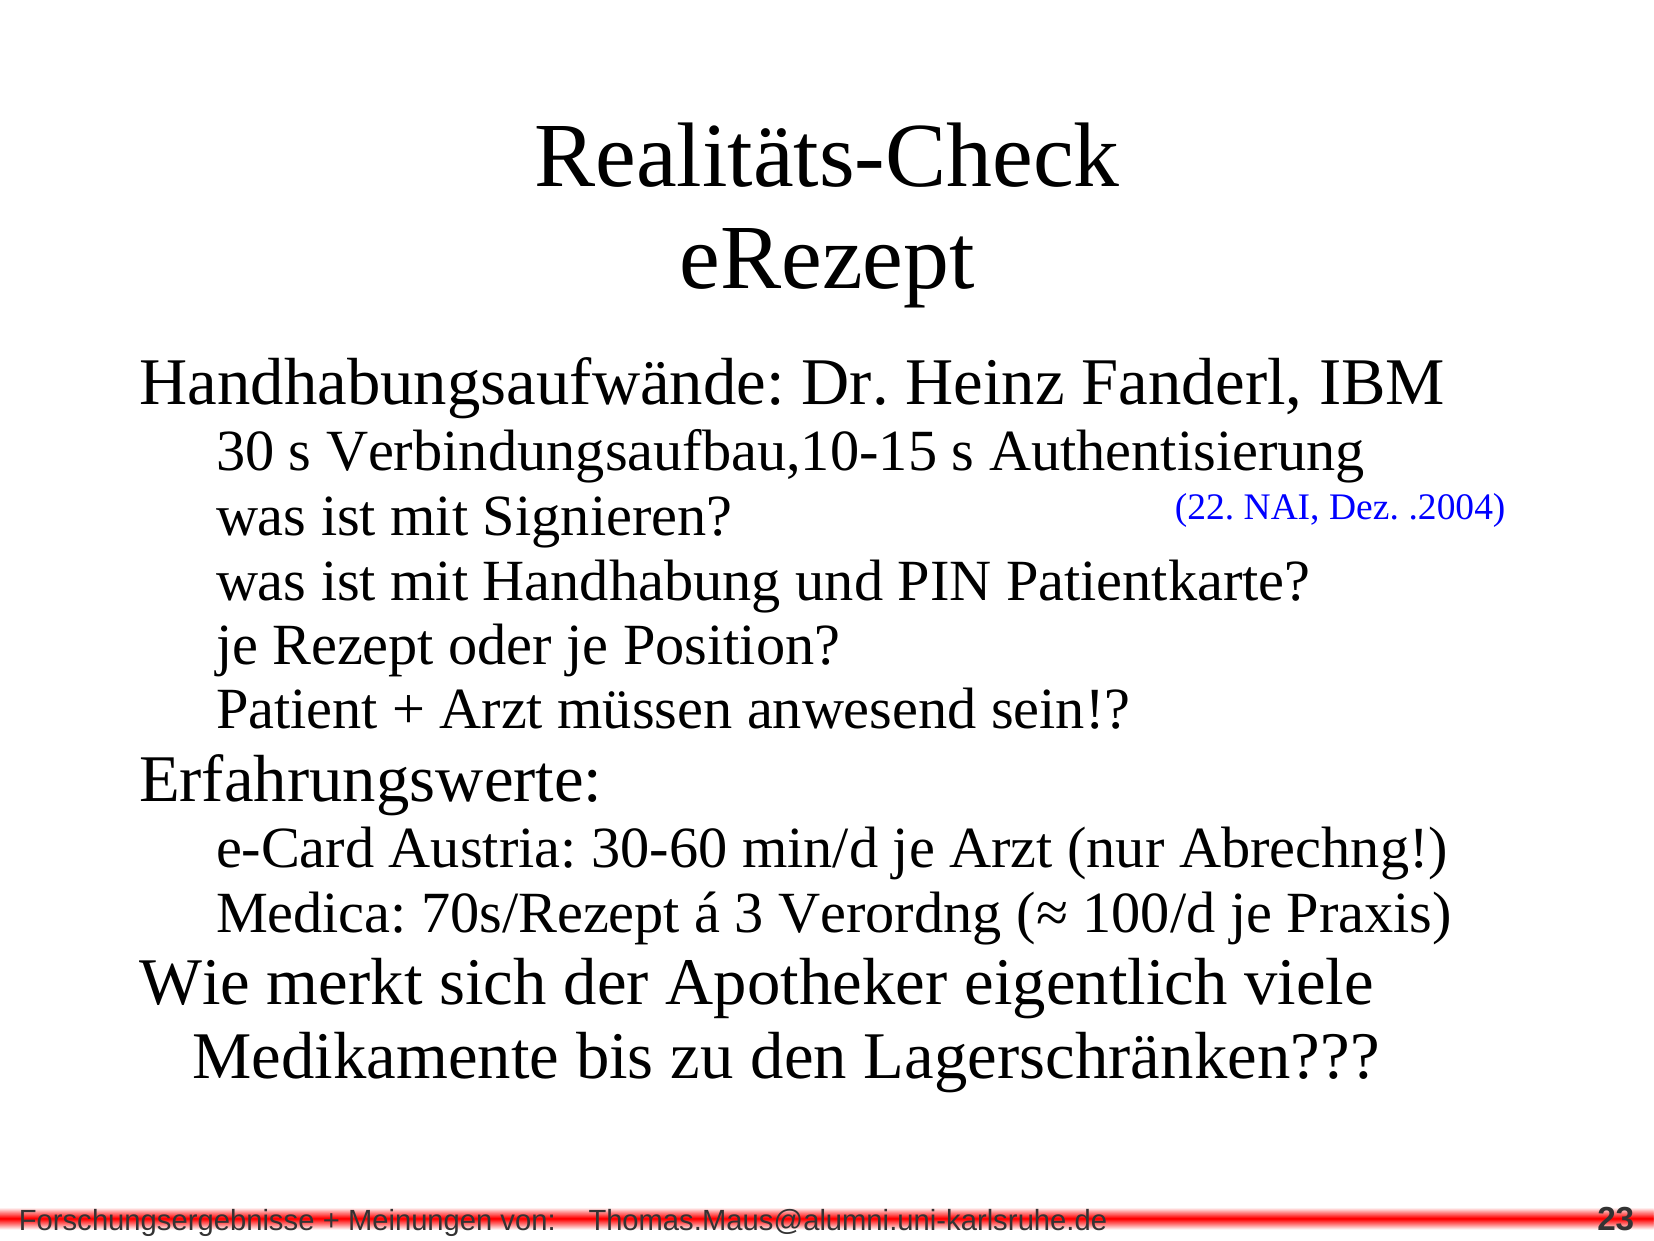

# Realitäts-Check eRezept
Handhabungsaufwände: Dr. Heinz Fanderl, IBM
30 s Verbindungsaufbau,10-15 s Authentisierung
was ist mit Signieren?
was ist mit Handhabung und PIN Patientkarte?
je Rezept oder je Position?
Patient + Arzt müssen anwesend sein!?
Erfahrungswerte:
e-Card Austria: 30-60 min/d je Arzt (nur Abrechng!)
Medica: 70s/Rezept á 3 Verordng (≈ 100/d je Praxis)
Wie merkt sich der Apotheker eigentlich viele Medikamente bis zu den Lagerschränken???
(22. NAI, Dez. .2004)